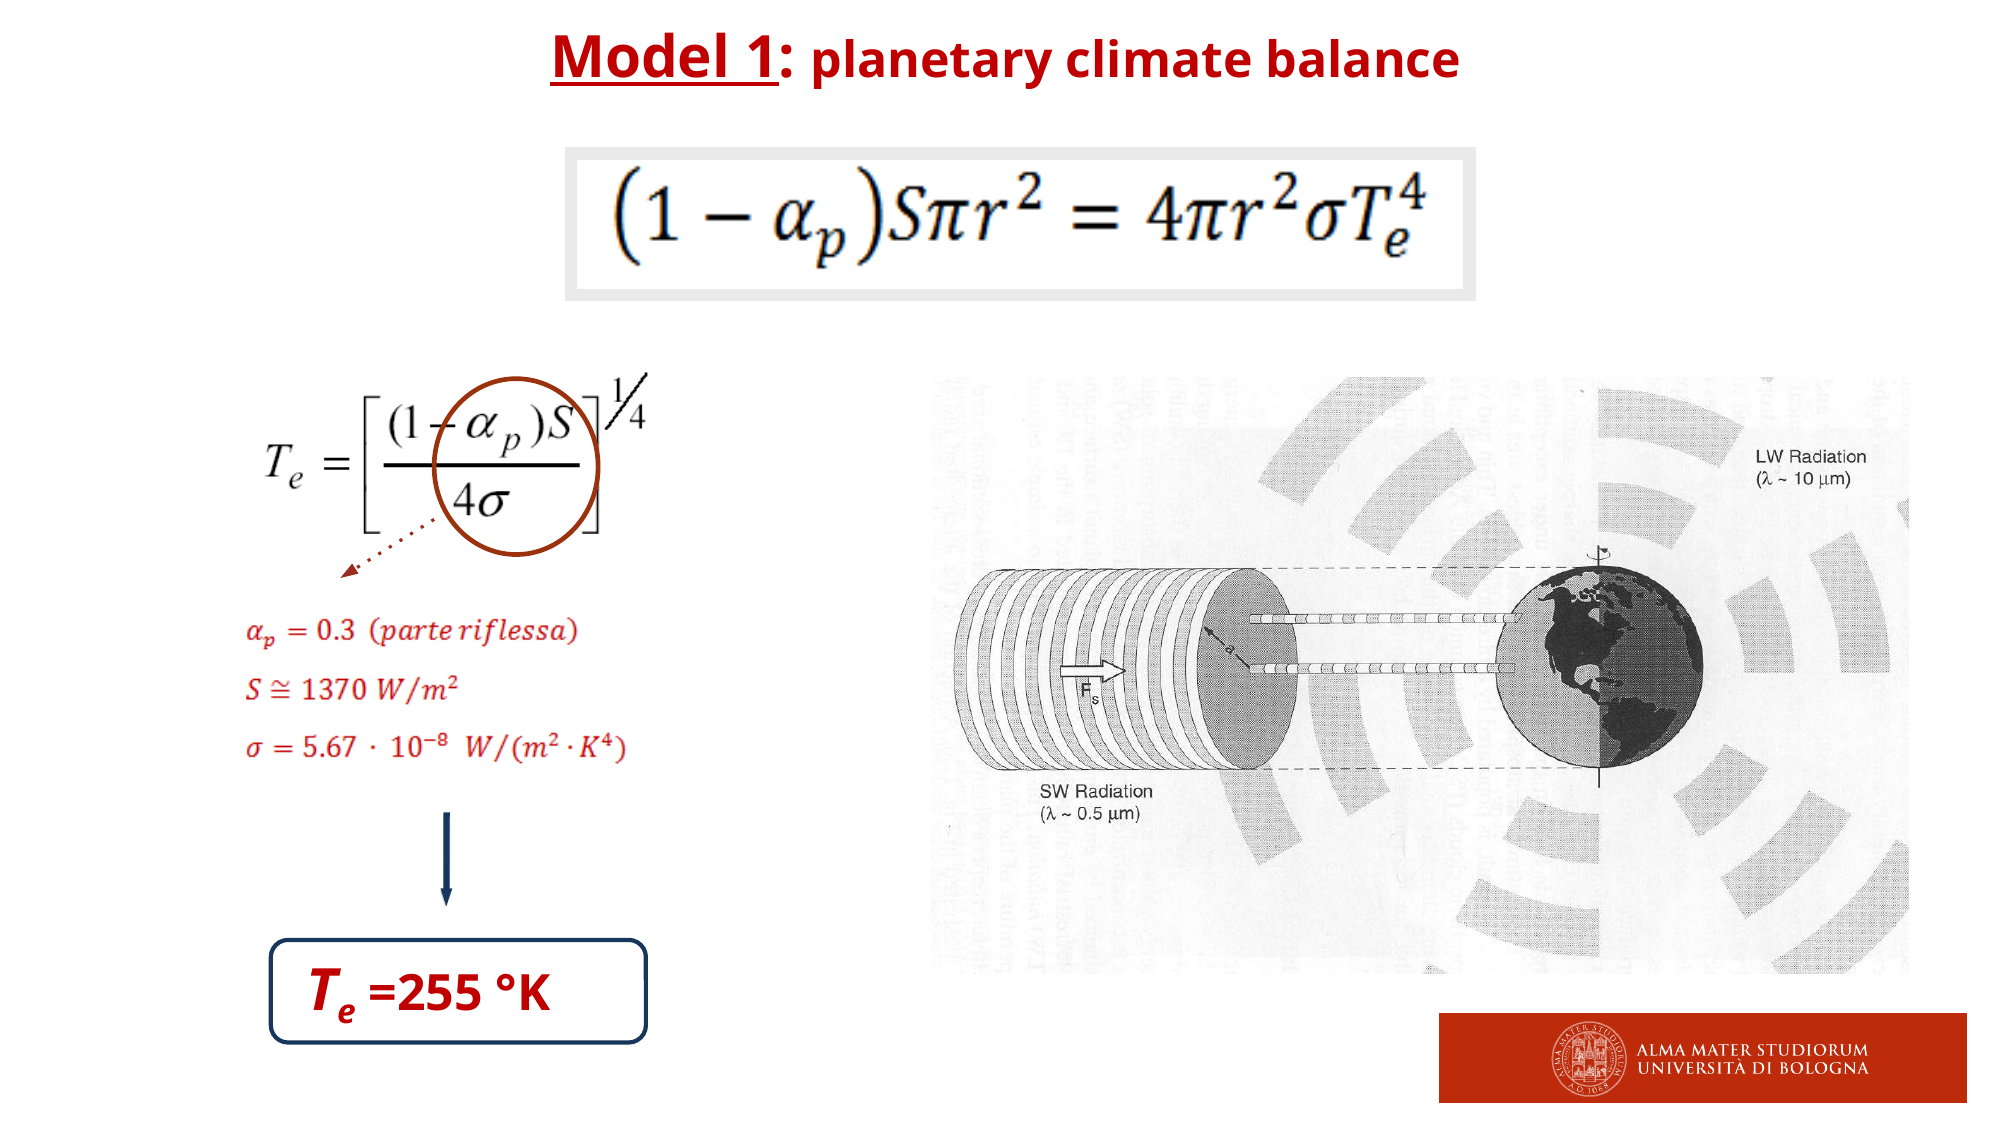

# Model 1: planetary climate balance
 Te =255 °K